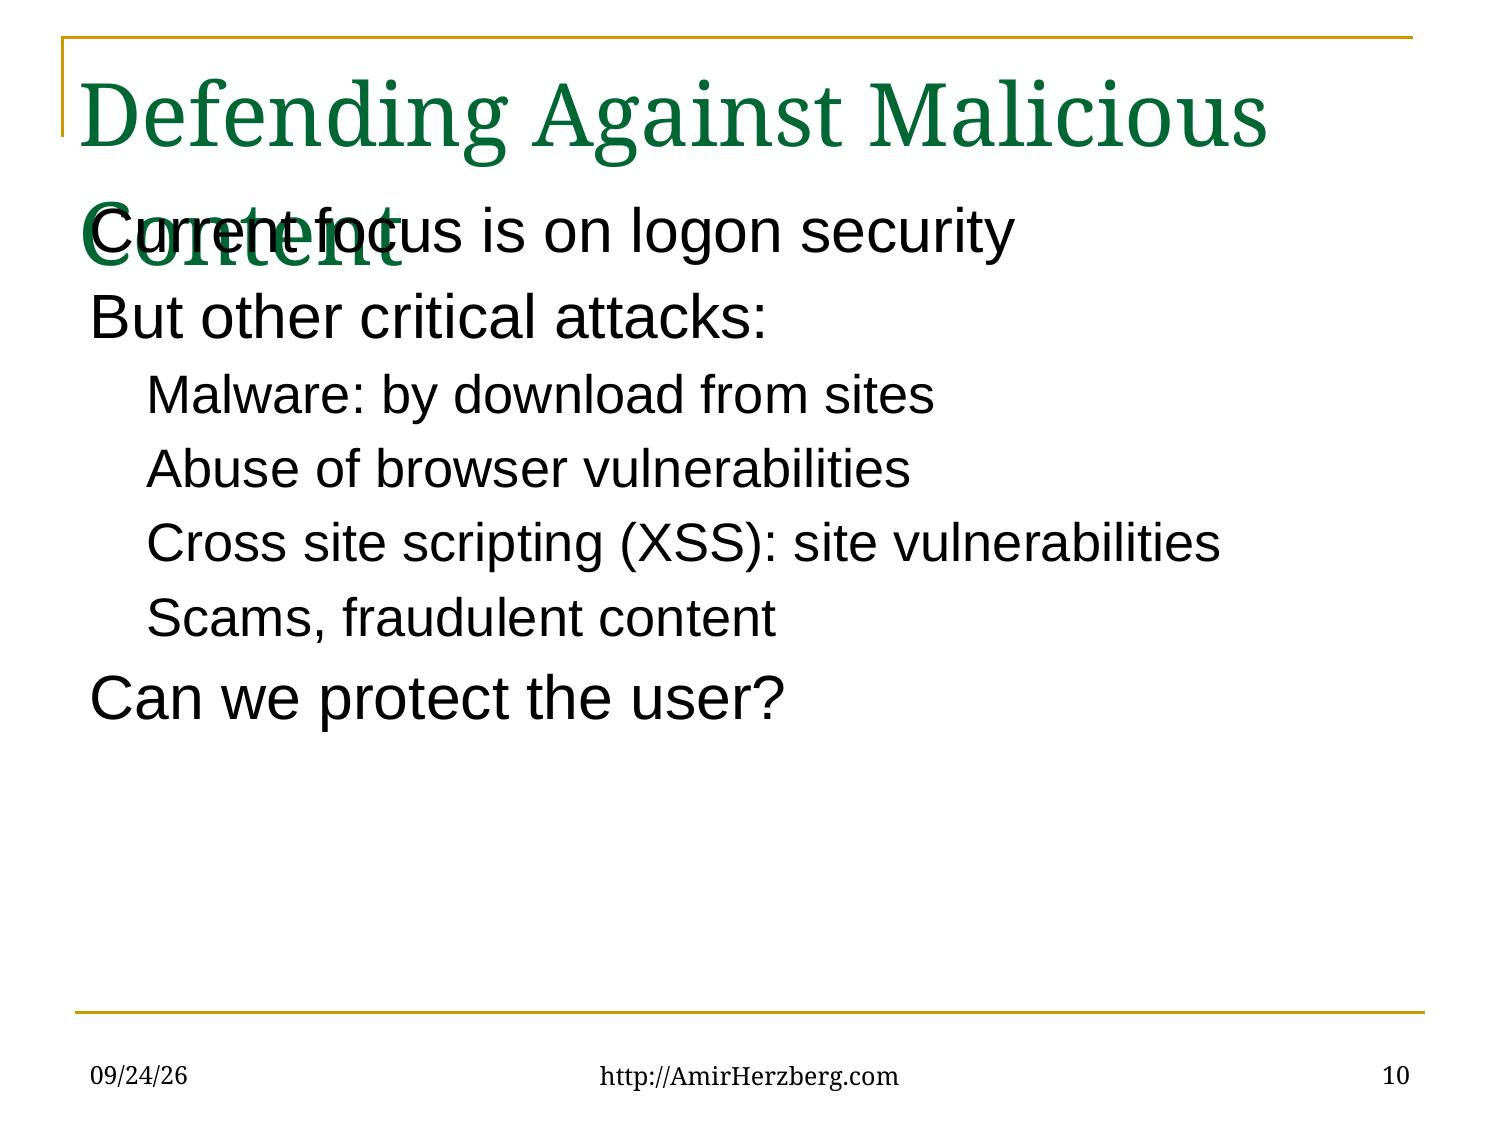

# Defending Against Malicious Content
Current focus is on logon security
But other critical attacks:
Malware: by download from sites
Abuse of browser vulnerabilities
Cross site scripting (XSS): site vulnerabilities
Scams, fraudulent content
Can we protect the user?
10
http://AmirHerzberg.com